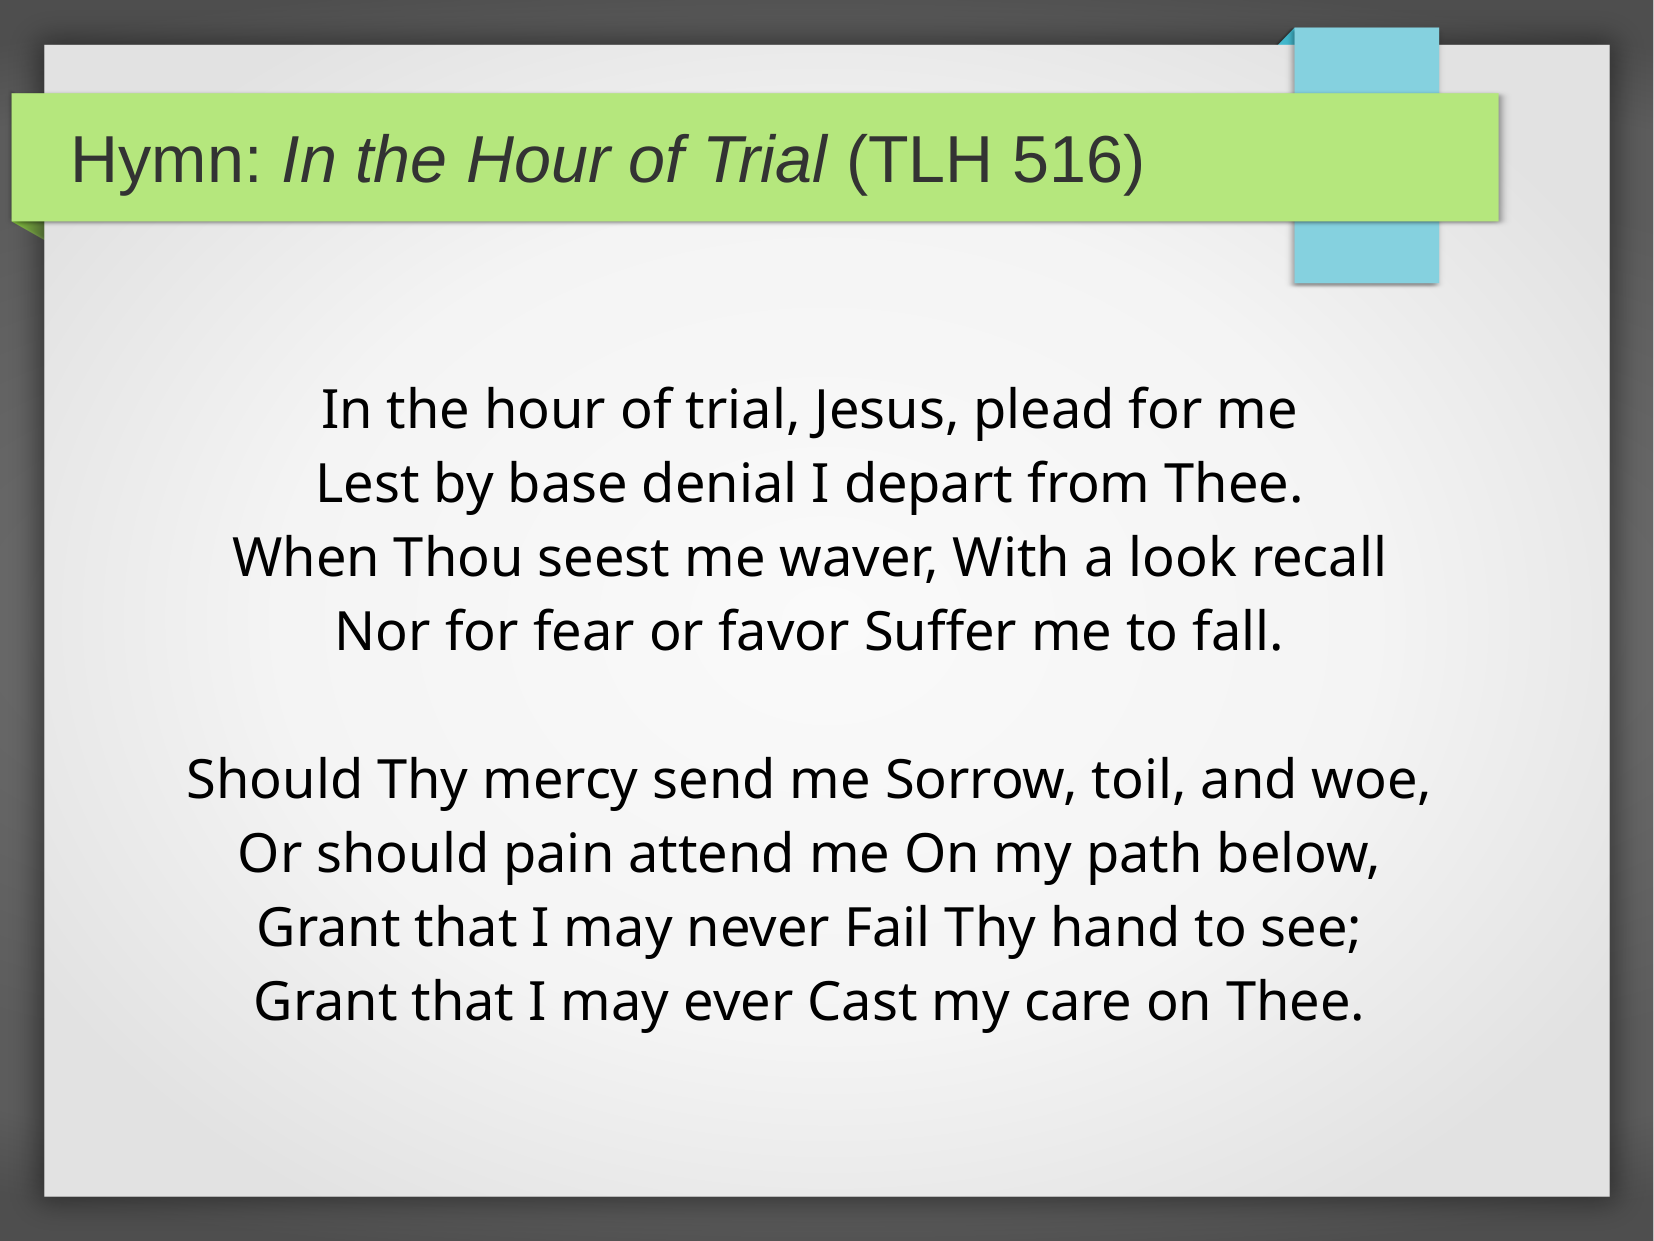

# Hymn: In the Hour of Trial (TLH 516)
In the hour of trial, Jesus, plead for me
Lest by base denial I depart from Thee.
When Thou seest me waver, With a look recall
Nor for fear or favor Suffer me to fall.
Should Thy mercy send me Sorrow, toil, and woe,
Or should pain attend me On my path below,
Grant that I may never Fail Thy hand to see;
Grant that I may ever Cast my care on Thee.